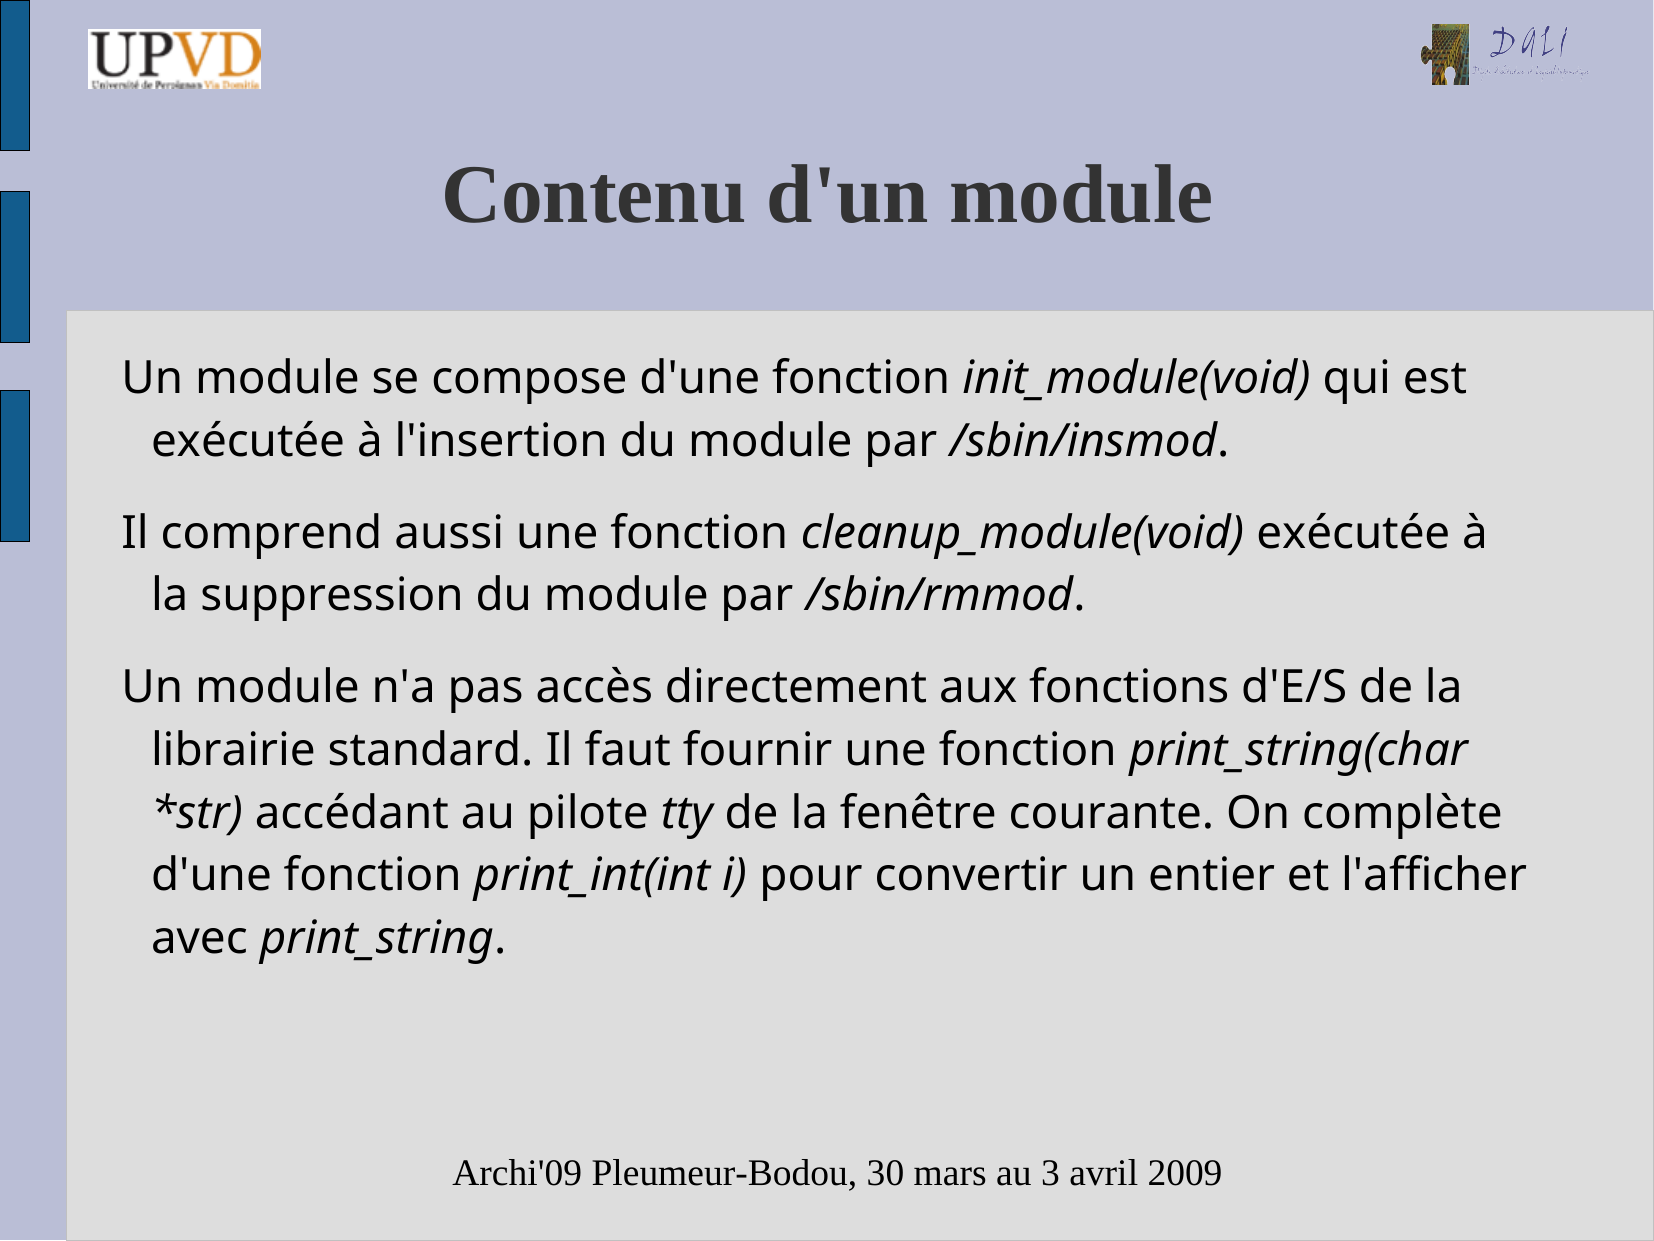

# Contenu d'un module
Un module se compose d'une fonction init_module(void) qui est exécutée à l'insertion du module par /sbin/insmod.
Il comprend aussi une fonction cleanup_module(void) exécutée à la suppression du module par /sbin/rmmod.
Un module n'a pas accès directement aux fonctions d'E/S de la librairie standard. Il faut fournir une fonction print_string(char *str) accédant au pilote tty de la fenêtre courante. On complète d'une fonction print_int(int i) pour convertir un entier et l'afficher avec print_string.
Archi'09 Pleumeur-Bodou, 30 mars au 3 avril 2009